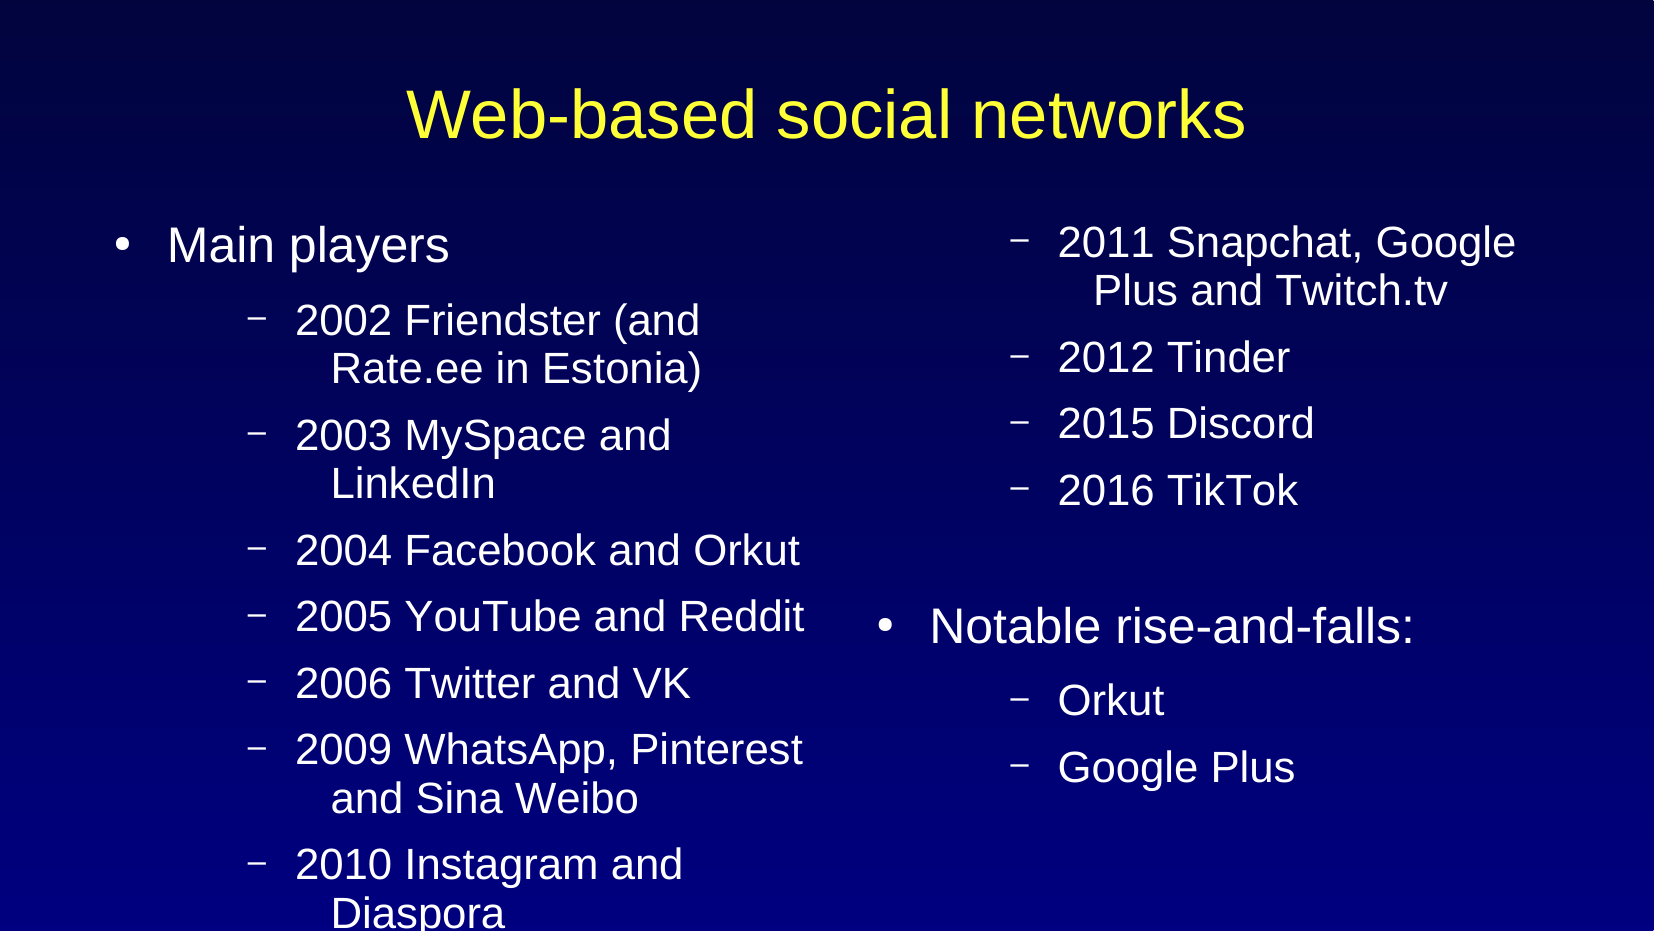

# Web-based social networks
Main players
2002 Friendster (and Rate.ee in Estonia)
2003 MySpace and LinkedIn
2004 Facebook and Orkut
2005 YouTube and Reddit
2006 Twitter and VK
2009 WhatsApp, Pinterest and Sina Weibo
2010 Instagram and Diaspora
2011 Snapchat, Google Plus and Twitch.tv
2012 Tinder
2015 Discord
2016 TikTok
Notable rise-and-falls:
Orkut
Google Plus